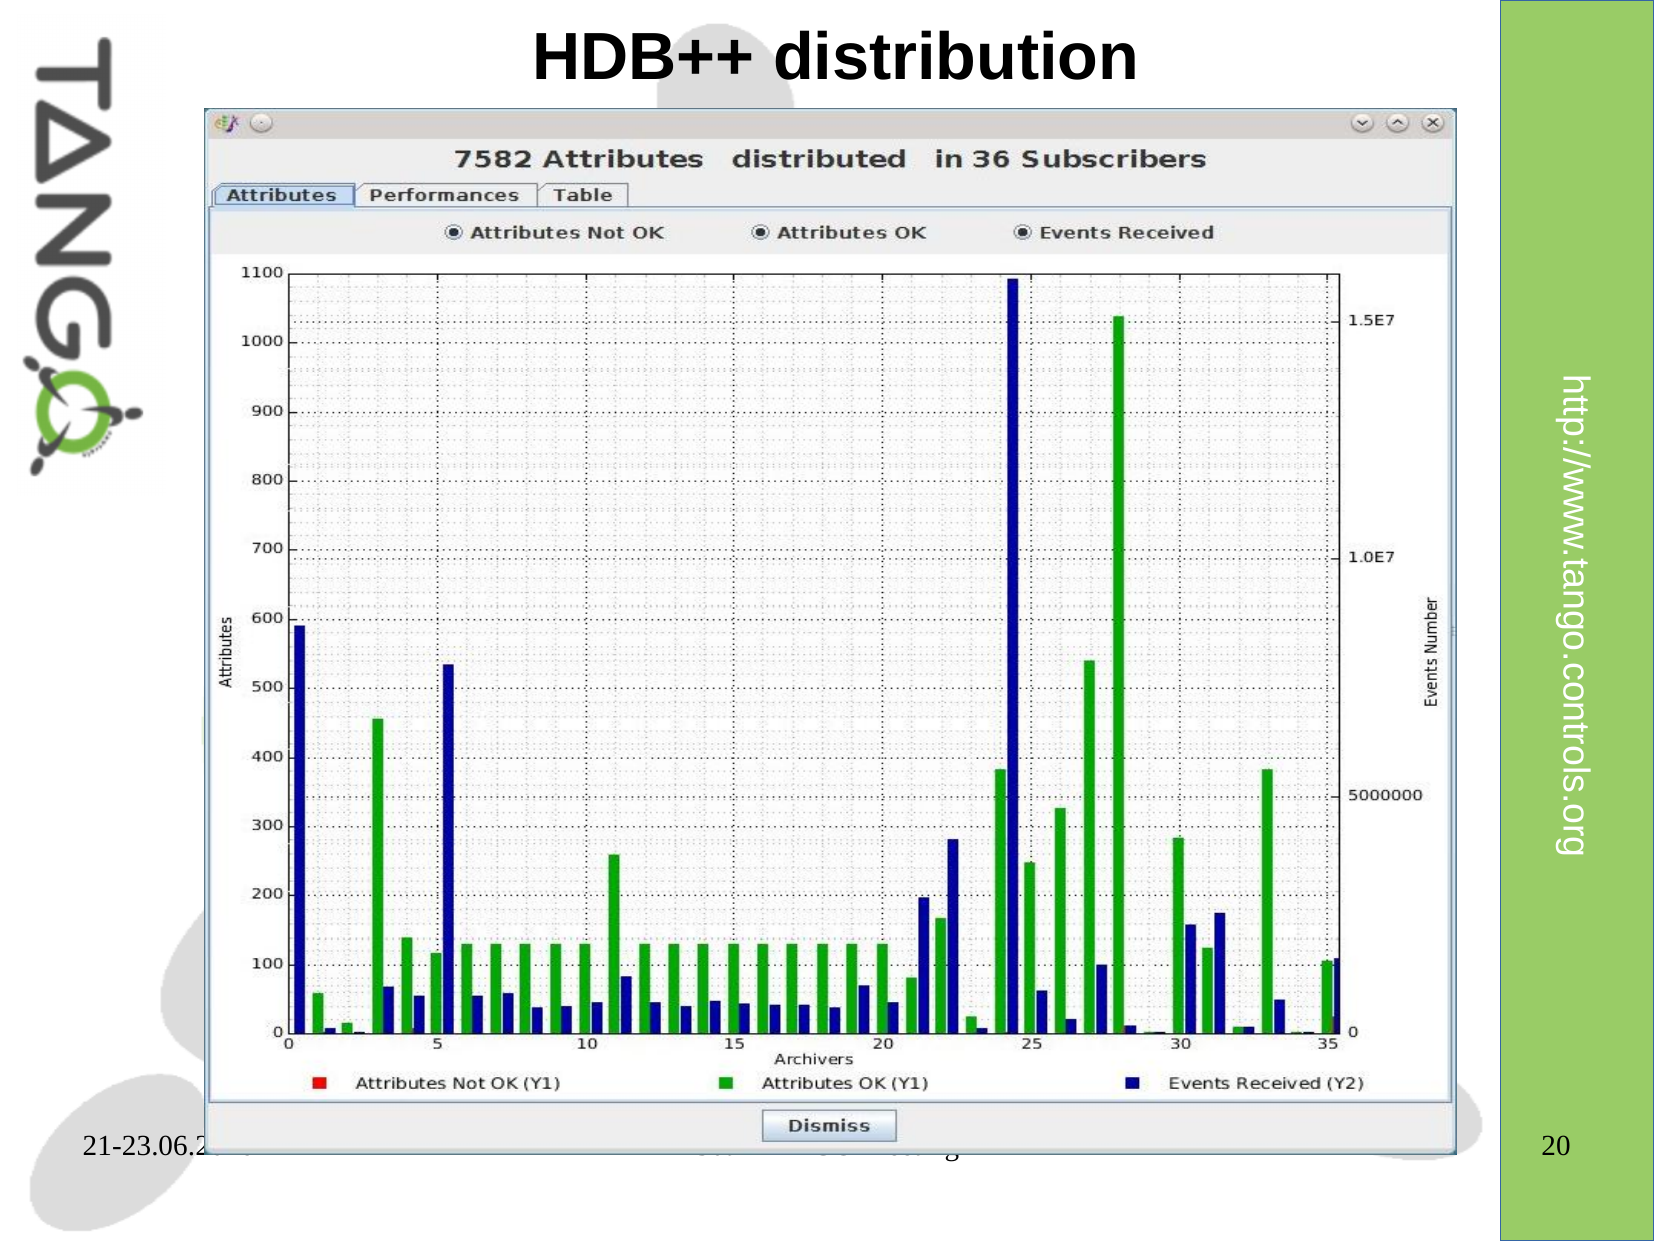

# HDB++ distribution
21-23.06.2016
30th TANGO Meeting
20